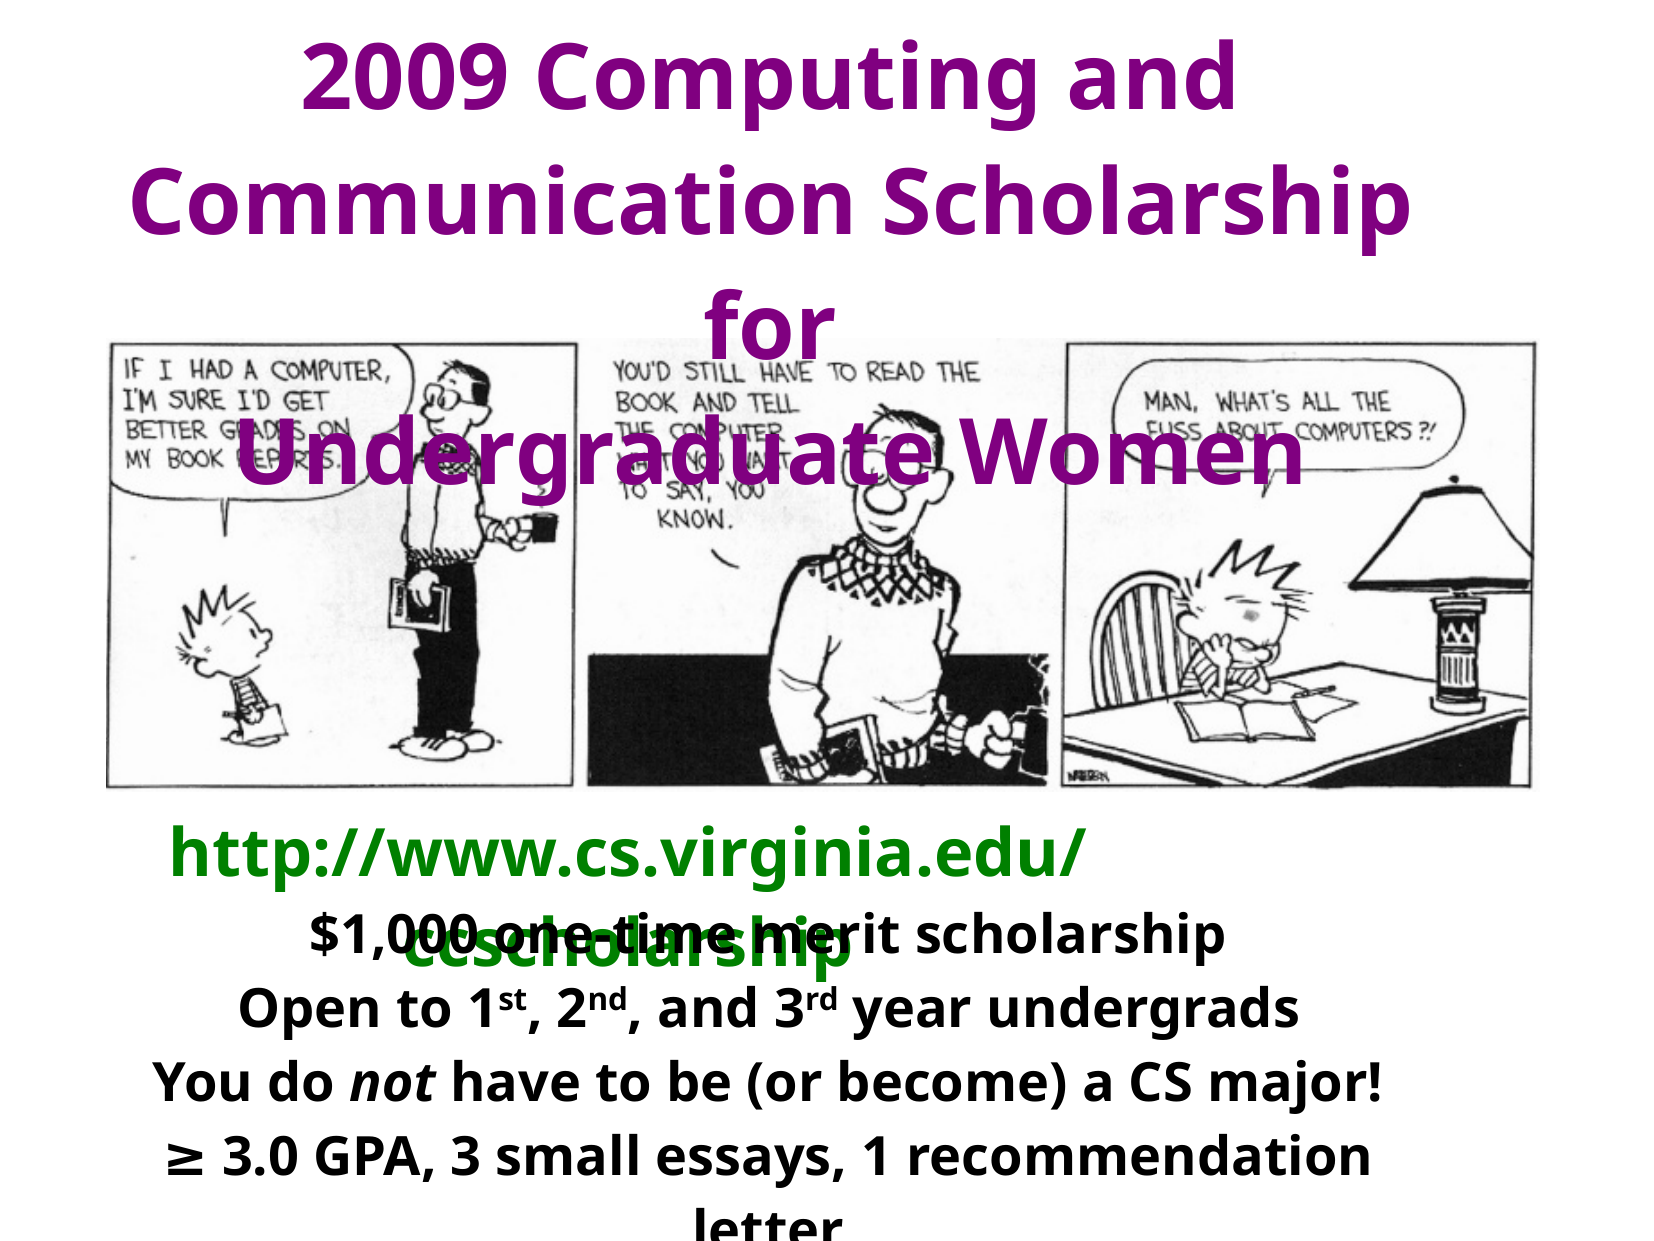

2009 Computing and
Communication Scholarship for
Undergraduate Women
http://www.cs.virginia.edu/ccscholarship
$1,000 one-time merit scholarship
Open to 1st, 2nd, and 3rd year undergrads
You do not have to be (or become) a CS major!
≥ 3.0 GPA, 3 small essays, 1 recommendation letter
Due Monday, June 30th, 2009